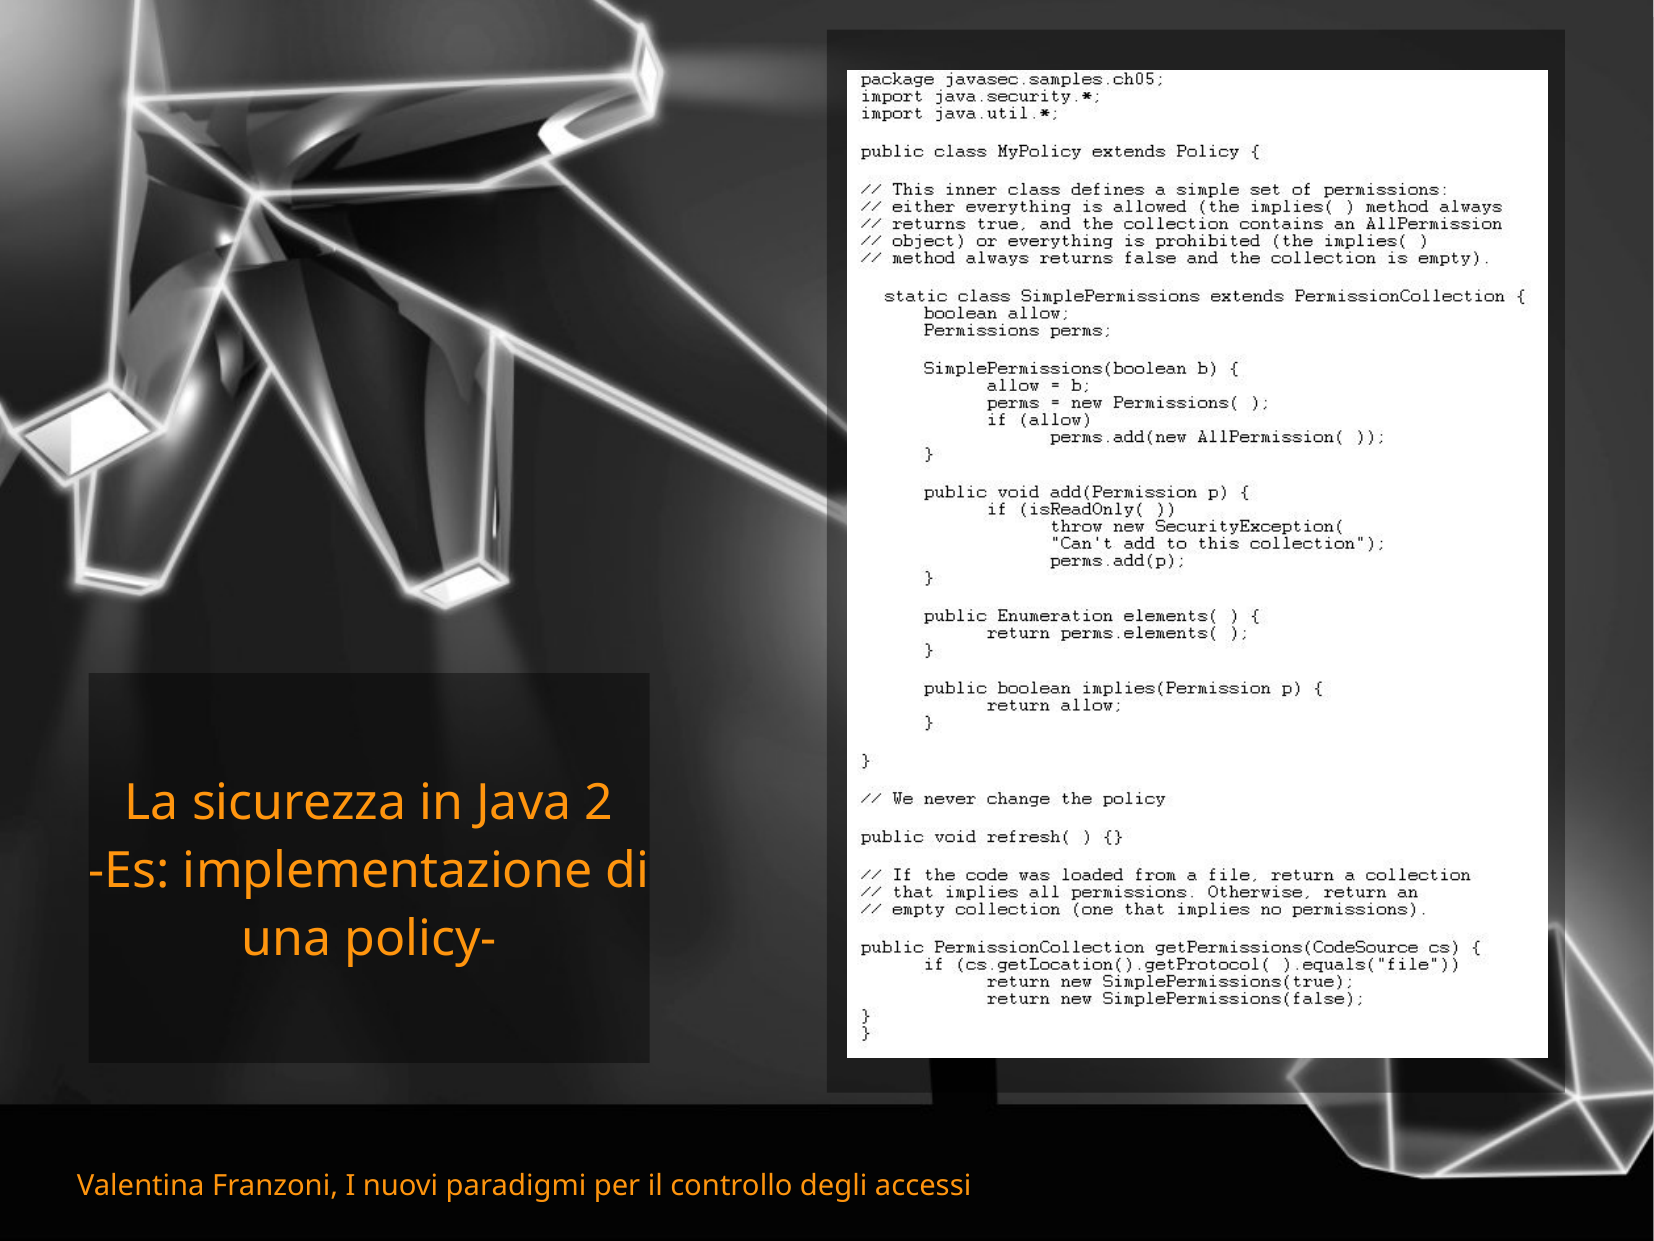

La sicurezza in Java 2
-Es: implementazione di una policy-
# Valentina Franzoni, I nuovi paradigmi per il controllo degli accessi